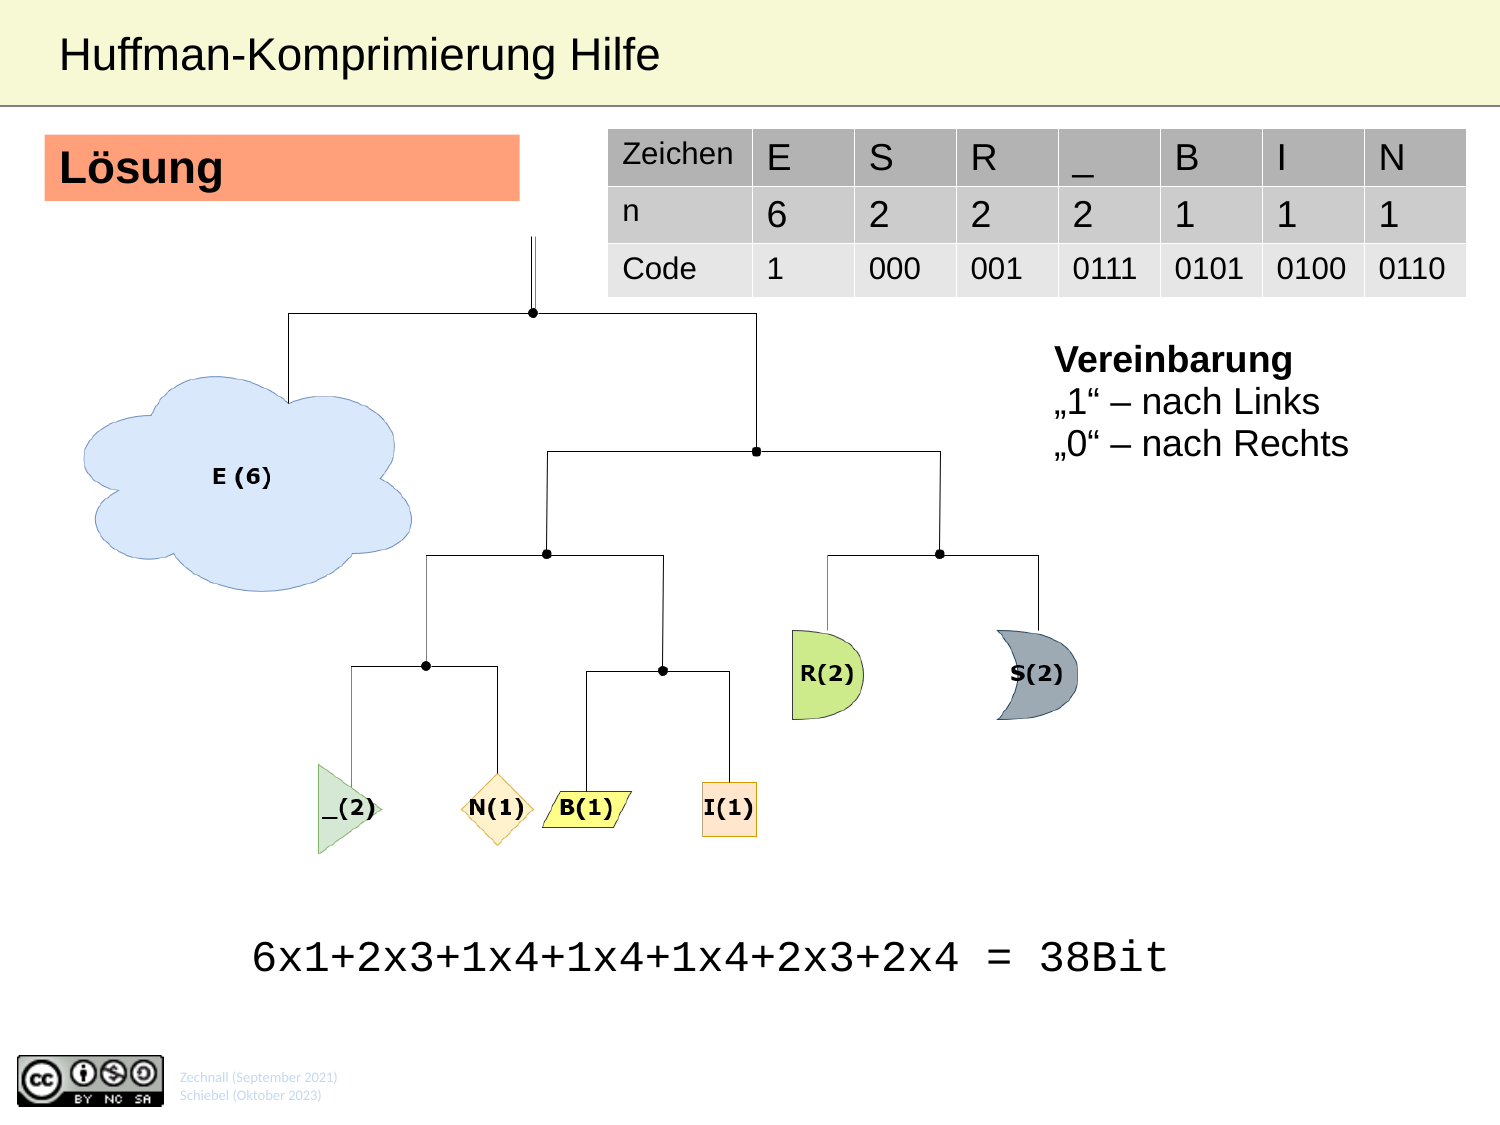

# Huffman-Komprimierung Hilfe
| Zeichen | E | S | R | \_ | B | I | N |
| --- | --- | --- | --- | --- | --- | --- | --- |
| n | 6 | 2 | 2 | 2 | 1 | 1 | 1 |
| Code | 1 | 000 | 001 | 0111 | 0101 | 0100 | 0110 |
Lösung
Vereinbarung
„1“ – nach Links
„0“ – nach Rechts
6x1+2x3+1x4+1x4+1x4+2x3+2x4 = 38Bit